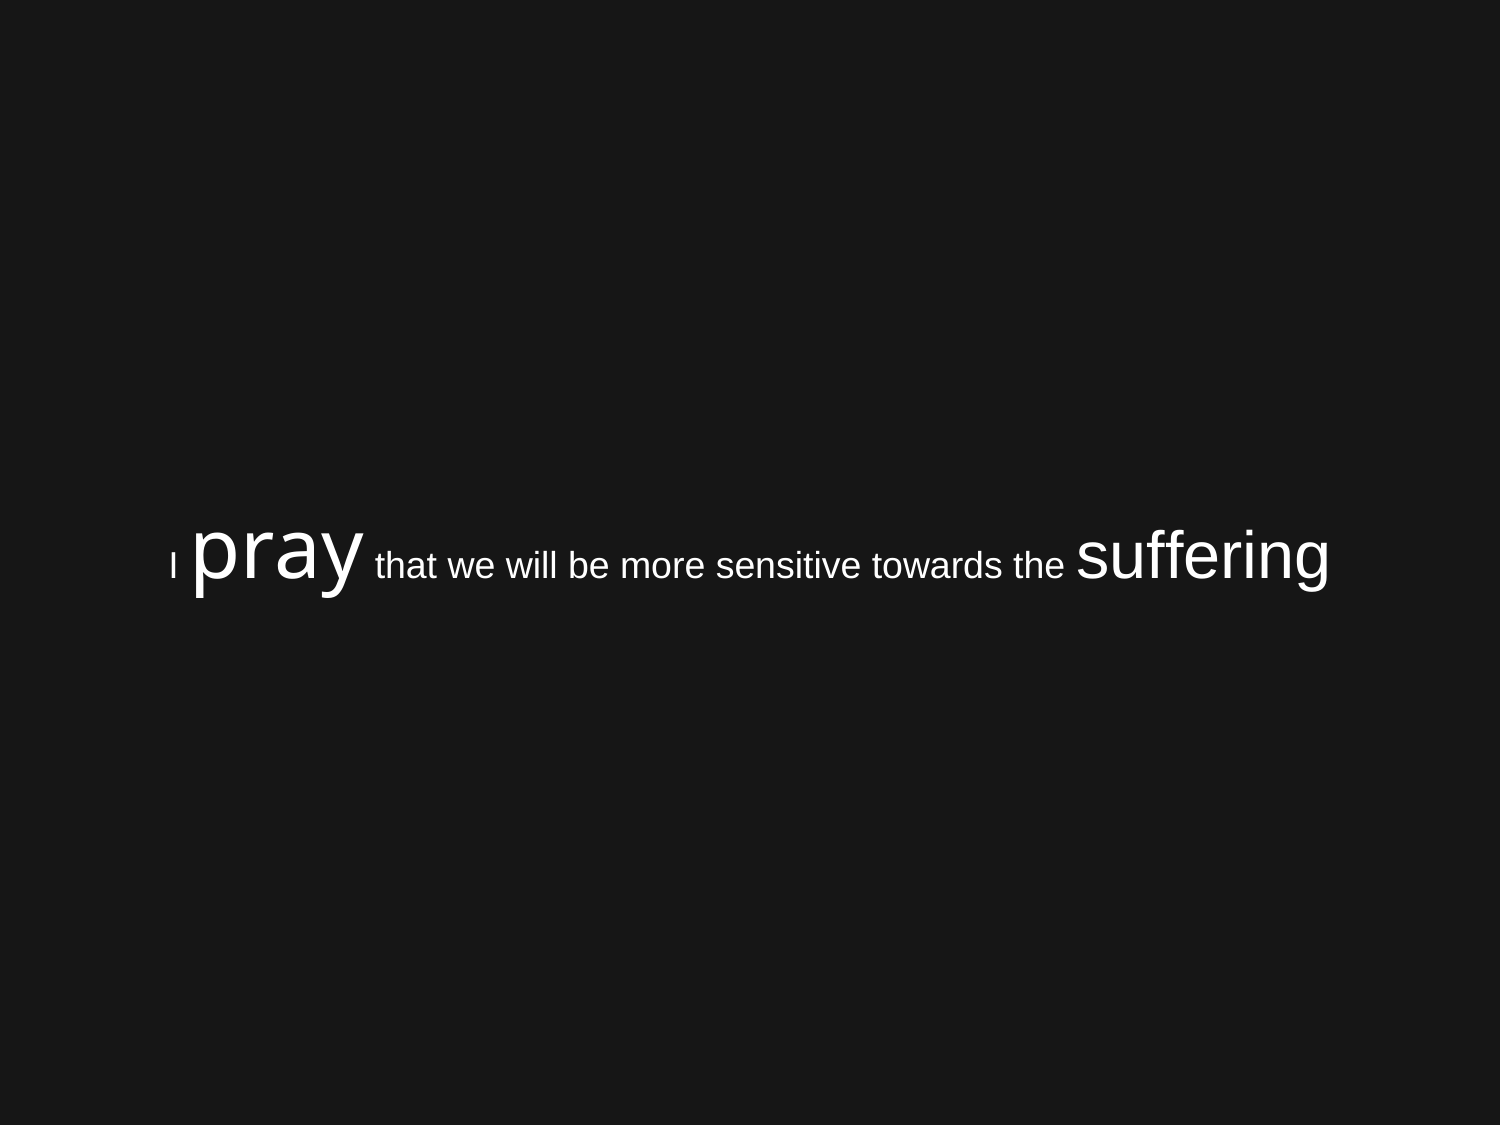

I pray that we will be more sensitive towards the suffering